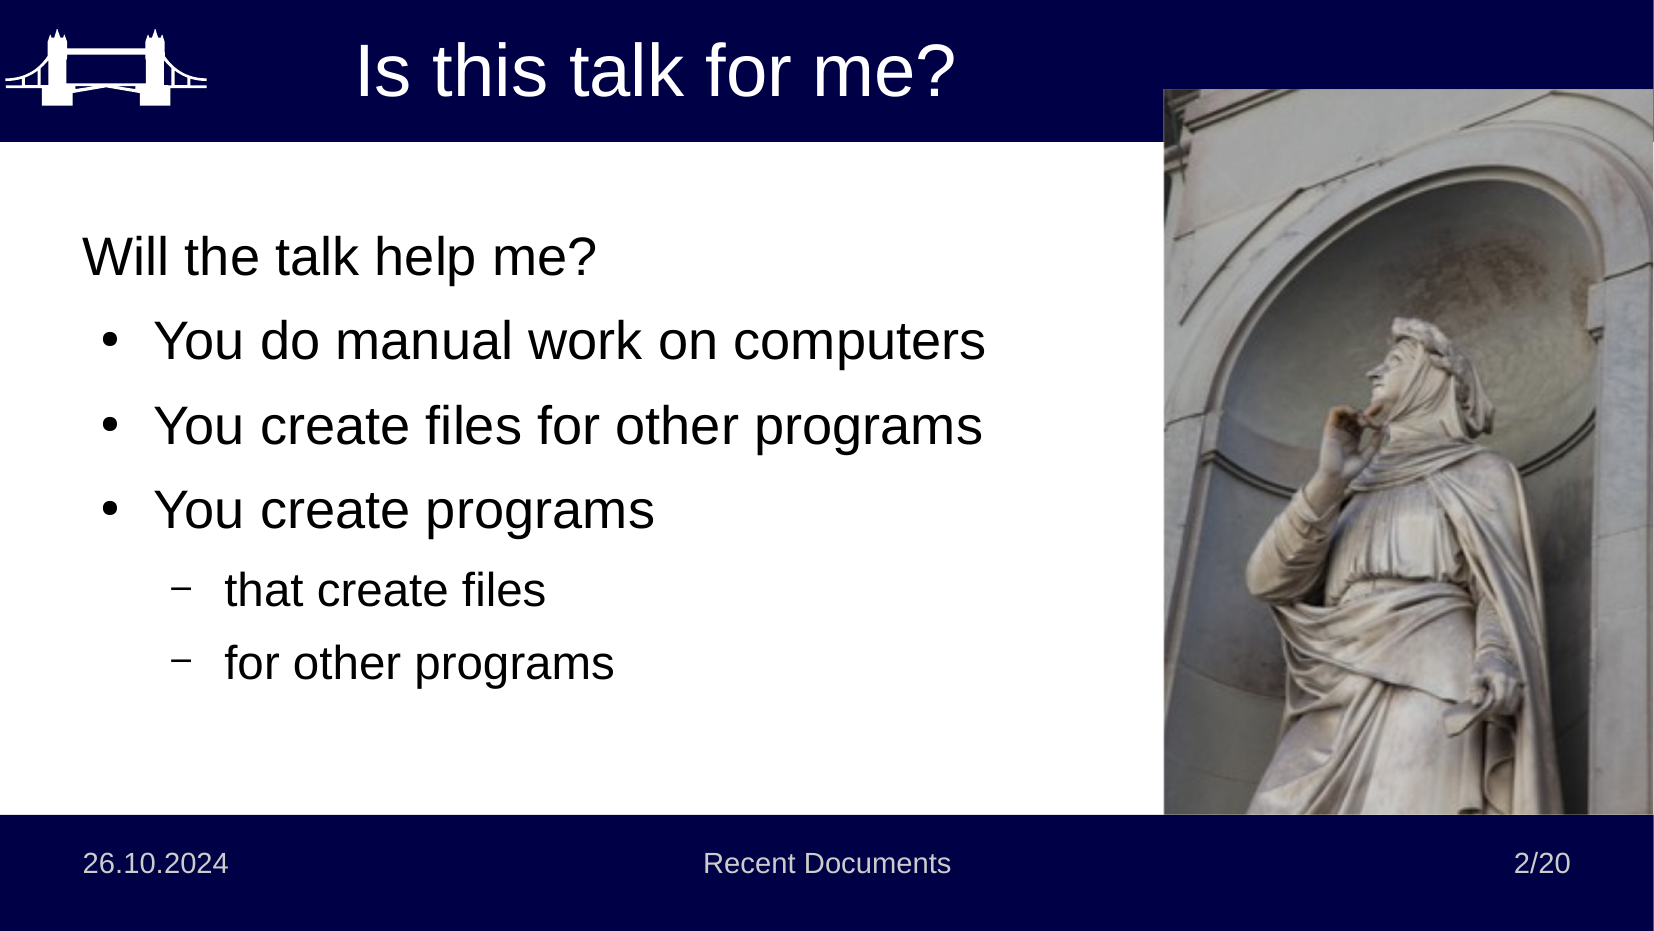

# Is this talk for me?
Will the talk help me?
You do manual work on computers
You create files for other programs
You create programs
that create files
for other programs
08. März 2019
2